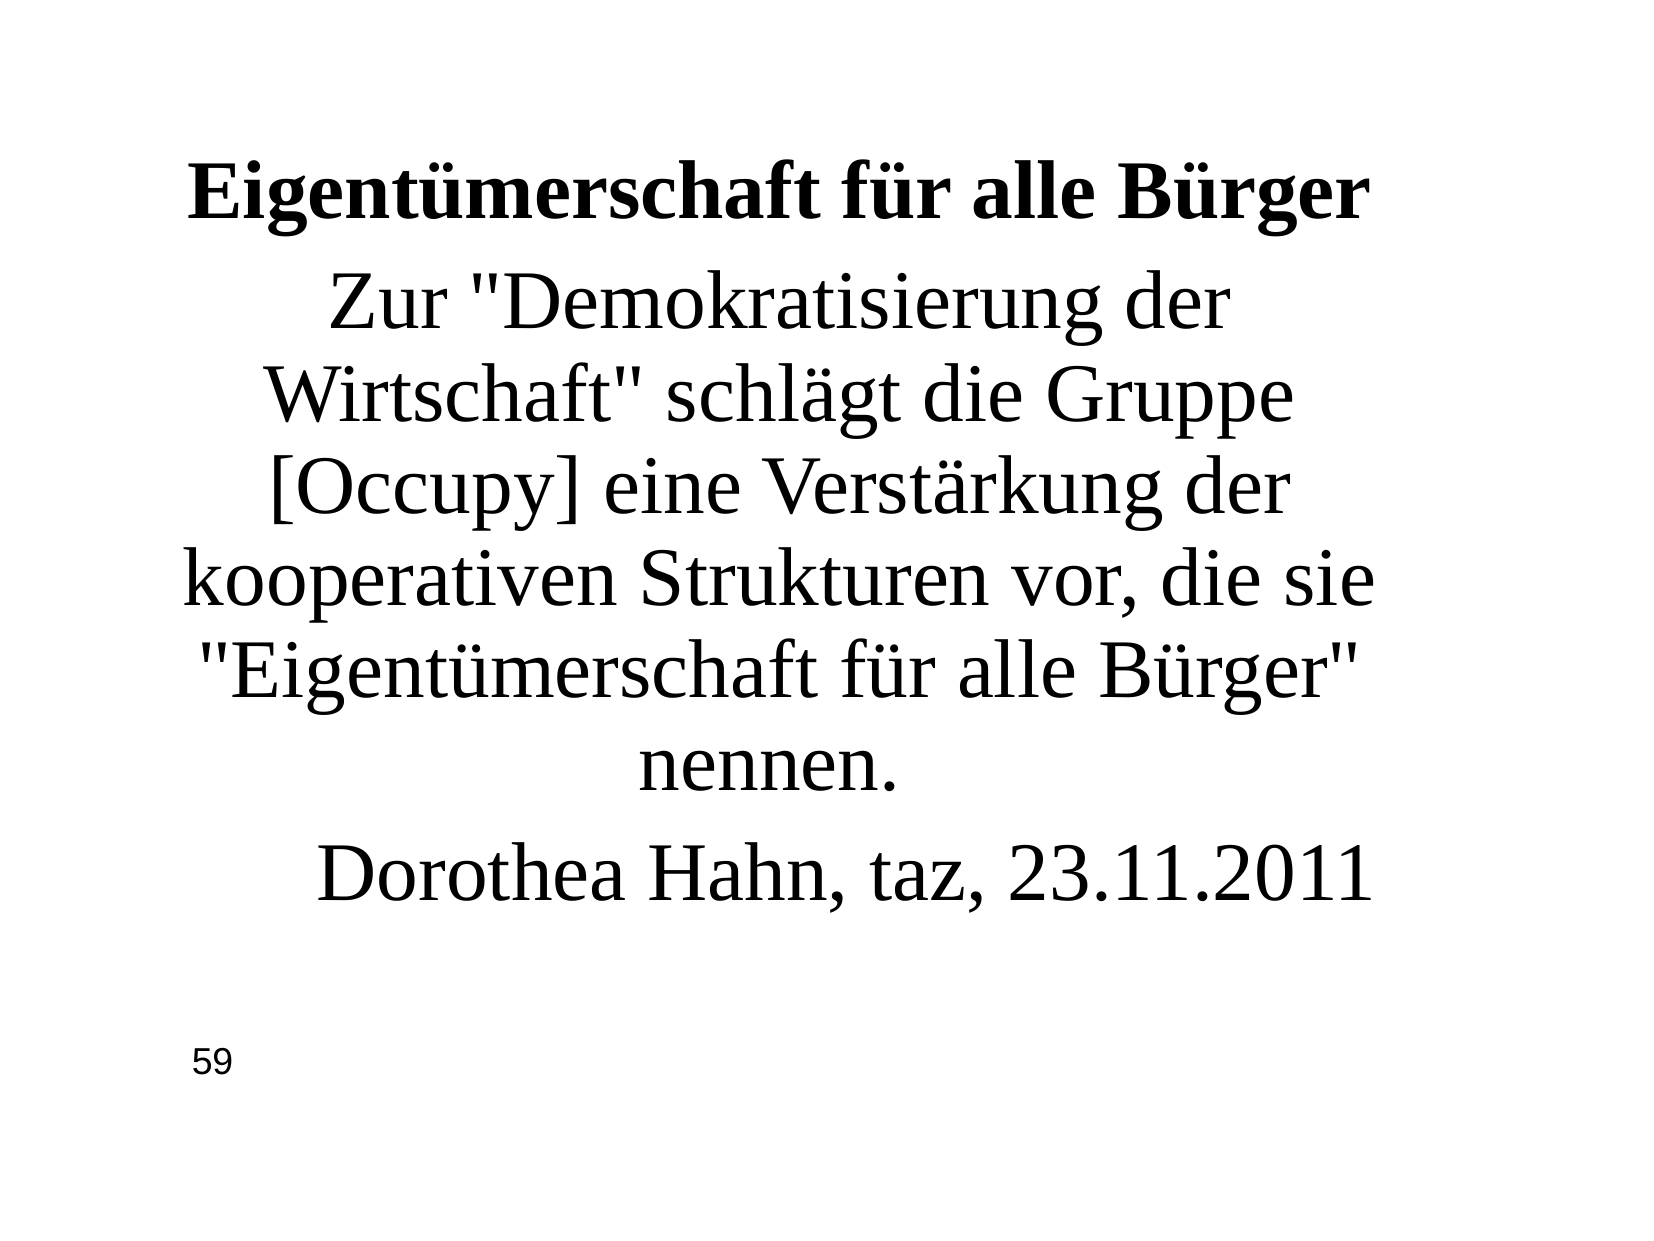

Eigentümerschaft für alle Bürger
Zur "Demokratisierung der Wirtschaft" schlägt die Gruppe [Occupy] eine Verstärkung der kooperativen Strukturen vor, die sie "Eigentümerschaft für alle Bürger" nennen.
Dorothea Hahn, taz, 23.11.2011